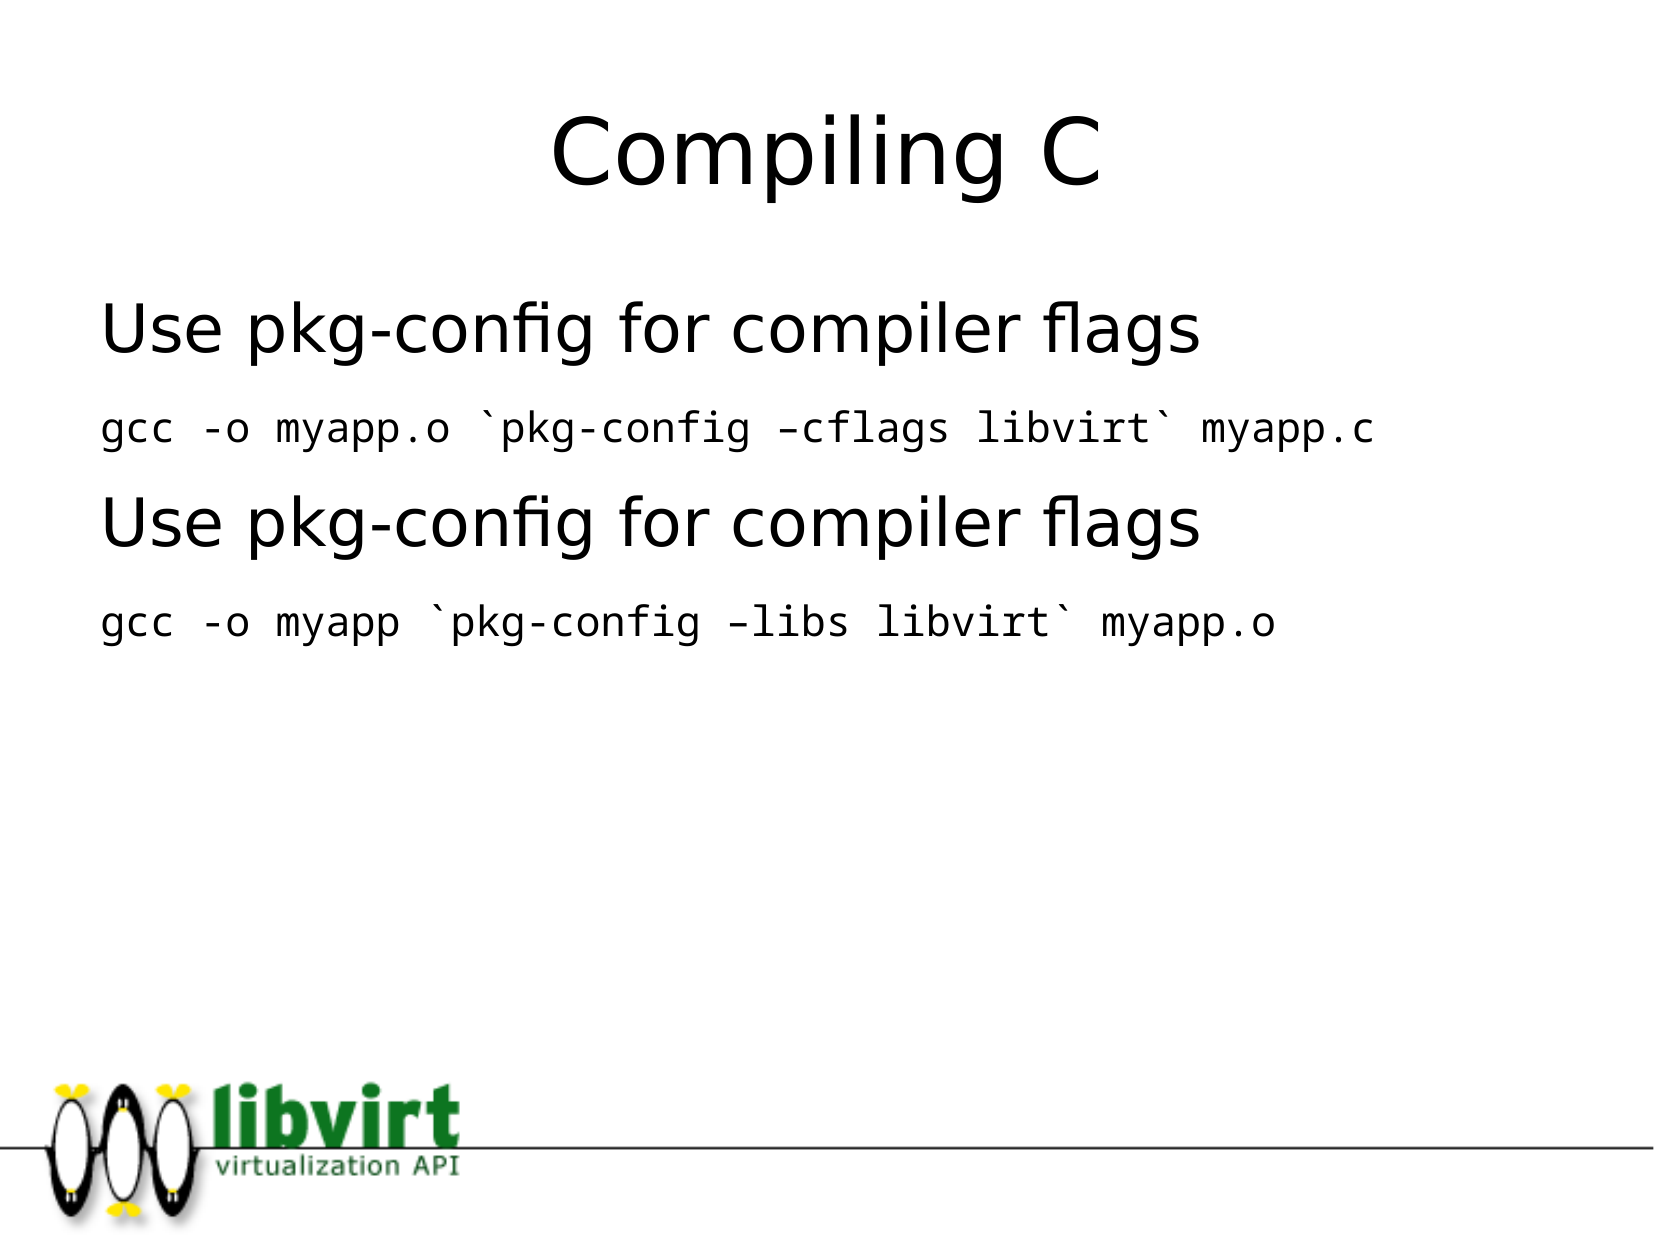

# Compiling C
Use pkg-config for compiler flags
gcc -o myapp.o `pkg-config –cflags libvirt` myapp.c
Use pkg-config for compiler flags
gcc -o myapp `pkg-config –libs libvirt` myapp.o